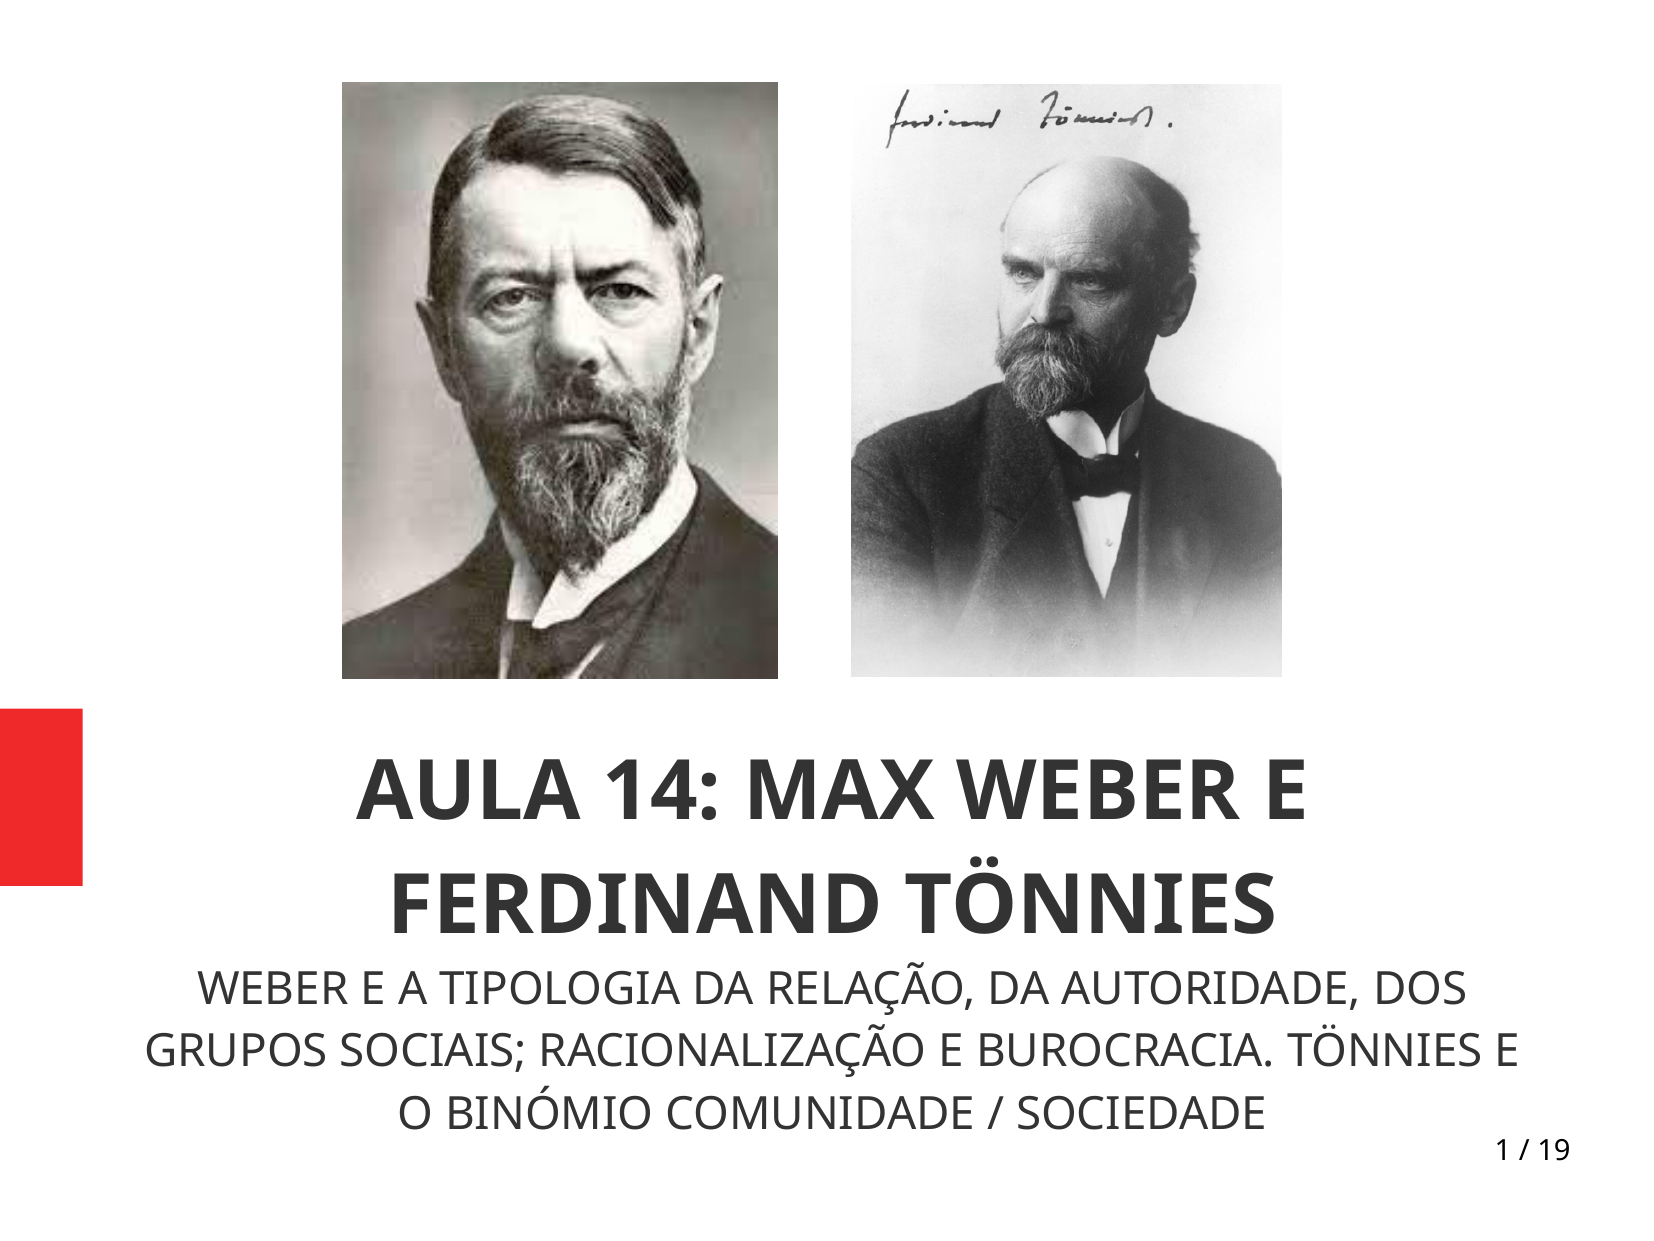

# AULA 14: MAX WEBER E FERDINAND TÖNNIES
WEBER E A TIPOLOGIA DA RELAÇÃO, DA AUTORIDADE, DOS GRUPOS SOCIAIS; RACIONALIZAÇÃO E BUROCRACIA. TÖNNIES E O BINÓMIO COMUNIDADE / SOCIEDADE
1